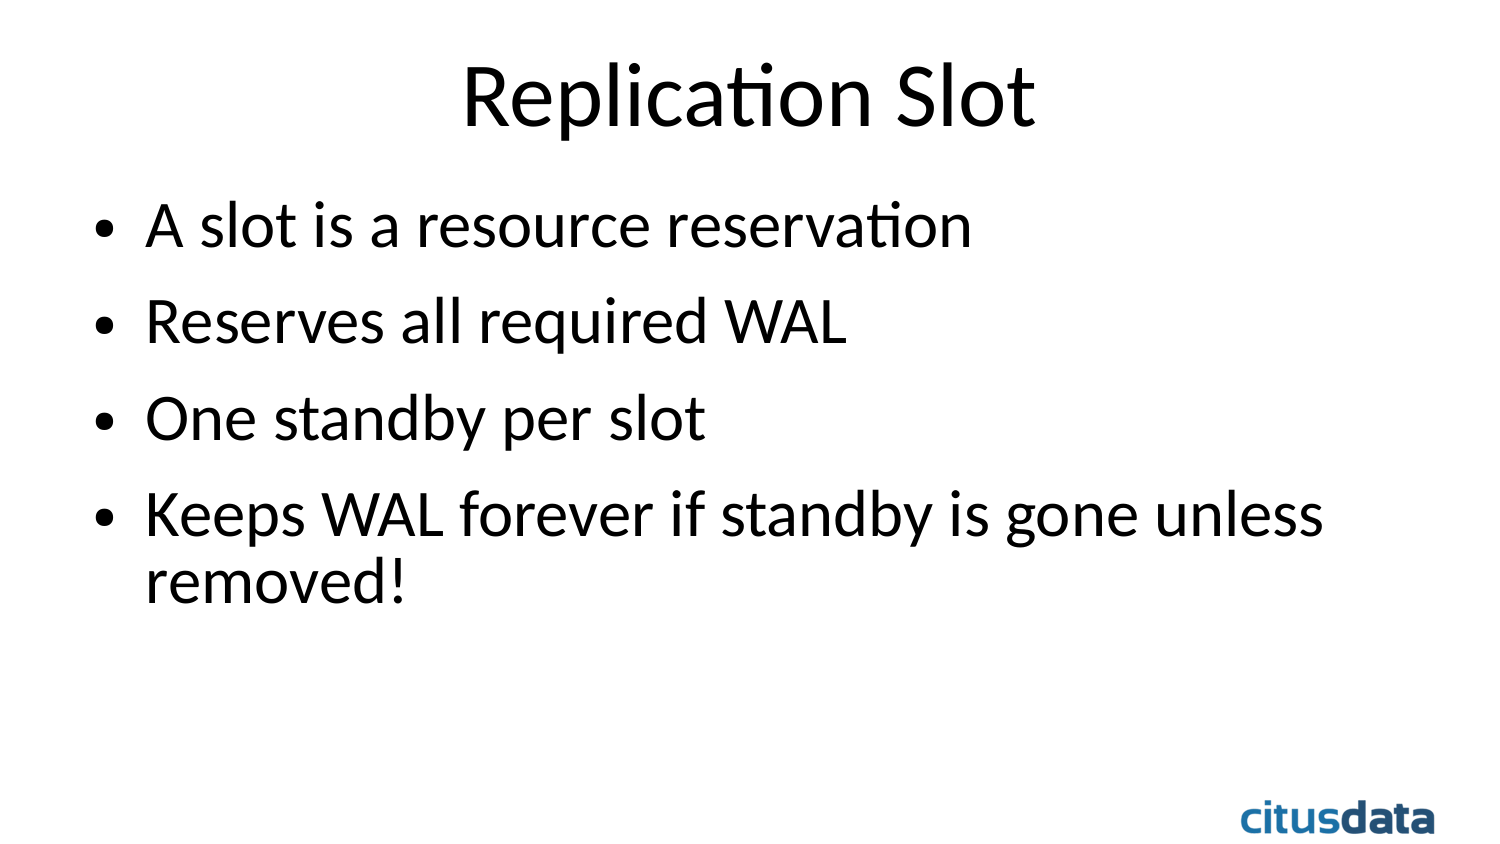

# Replication Slot
A slot is a resource reservation
Reserves all required WAL
One standby per slot
Keeps WAL forever if standby is gone unless removed!